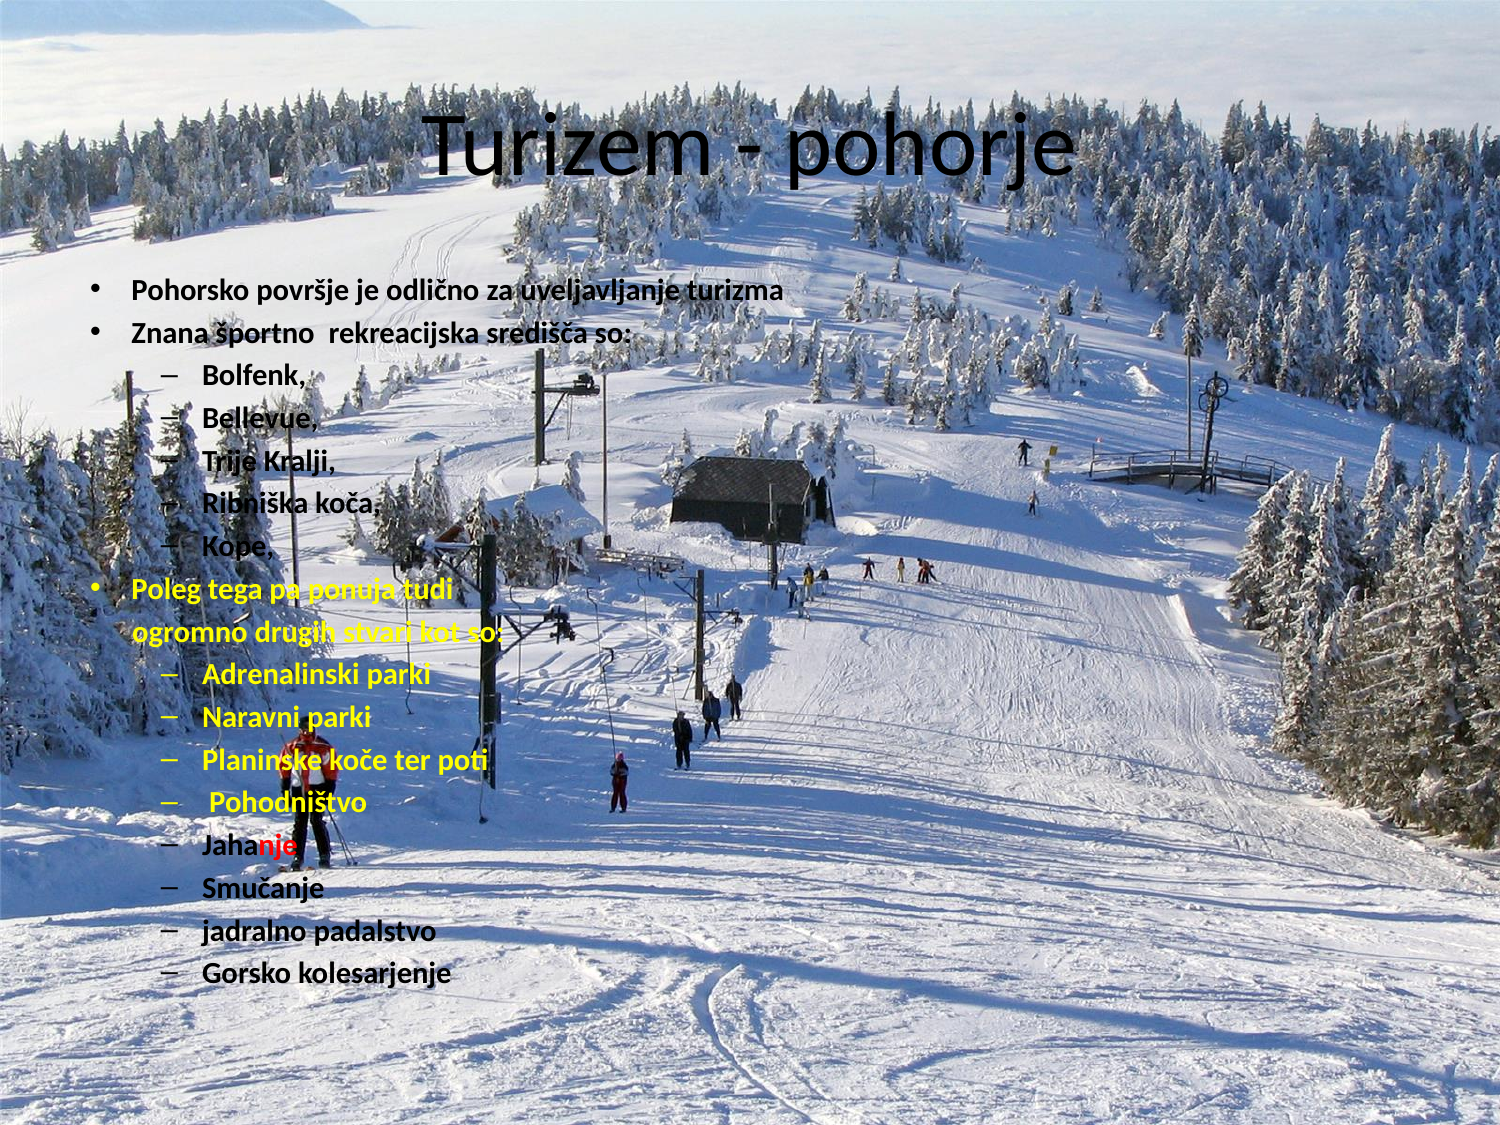

# Turizem - pohorje
Pohorsko površje je odlično za uveljavljanje turizma
Znana športno rekreacijska središča so:
Bolfenk,
Bellevue,
Trije Kralji,
Ribniška koča,
Kope,
Poleg tega pa ponuja tudi
 ogromno drugih stvari kot so:
Adrenalinski parki
Naravni parki
Planinske koče ter poti
 Pohodništvo
Jahanje
Smučanje
jadralno padalstvo
Gorsko kolesarjenje